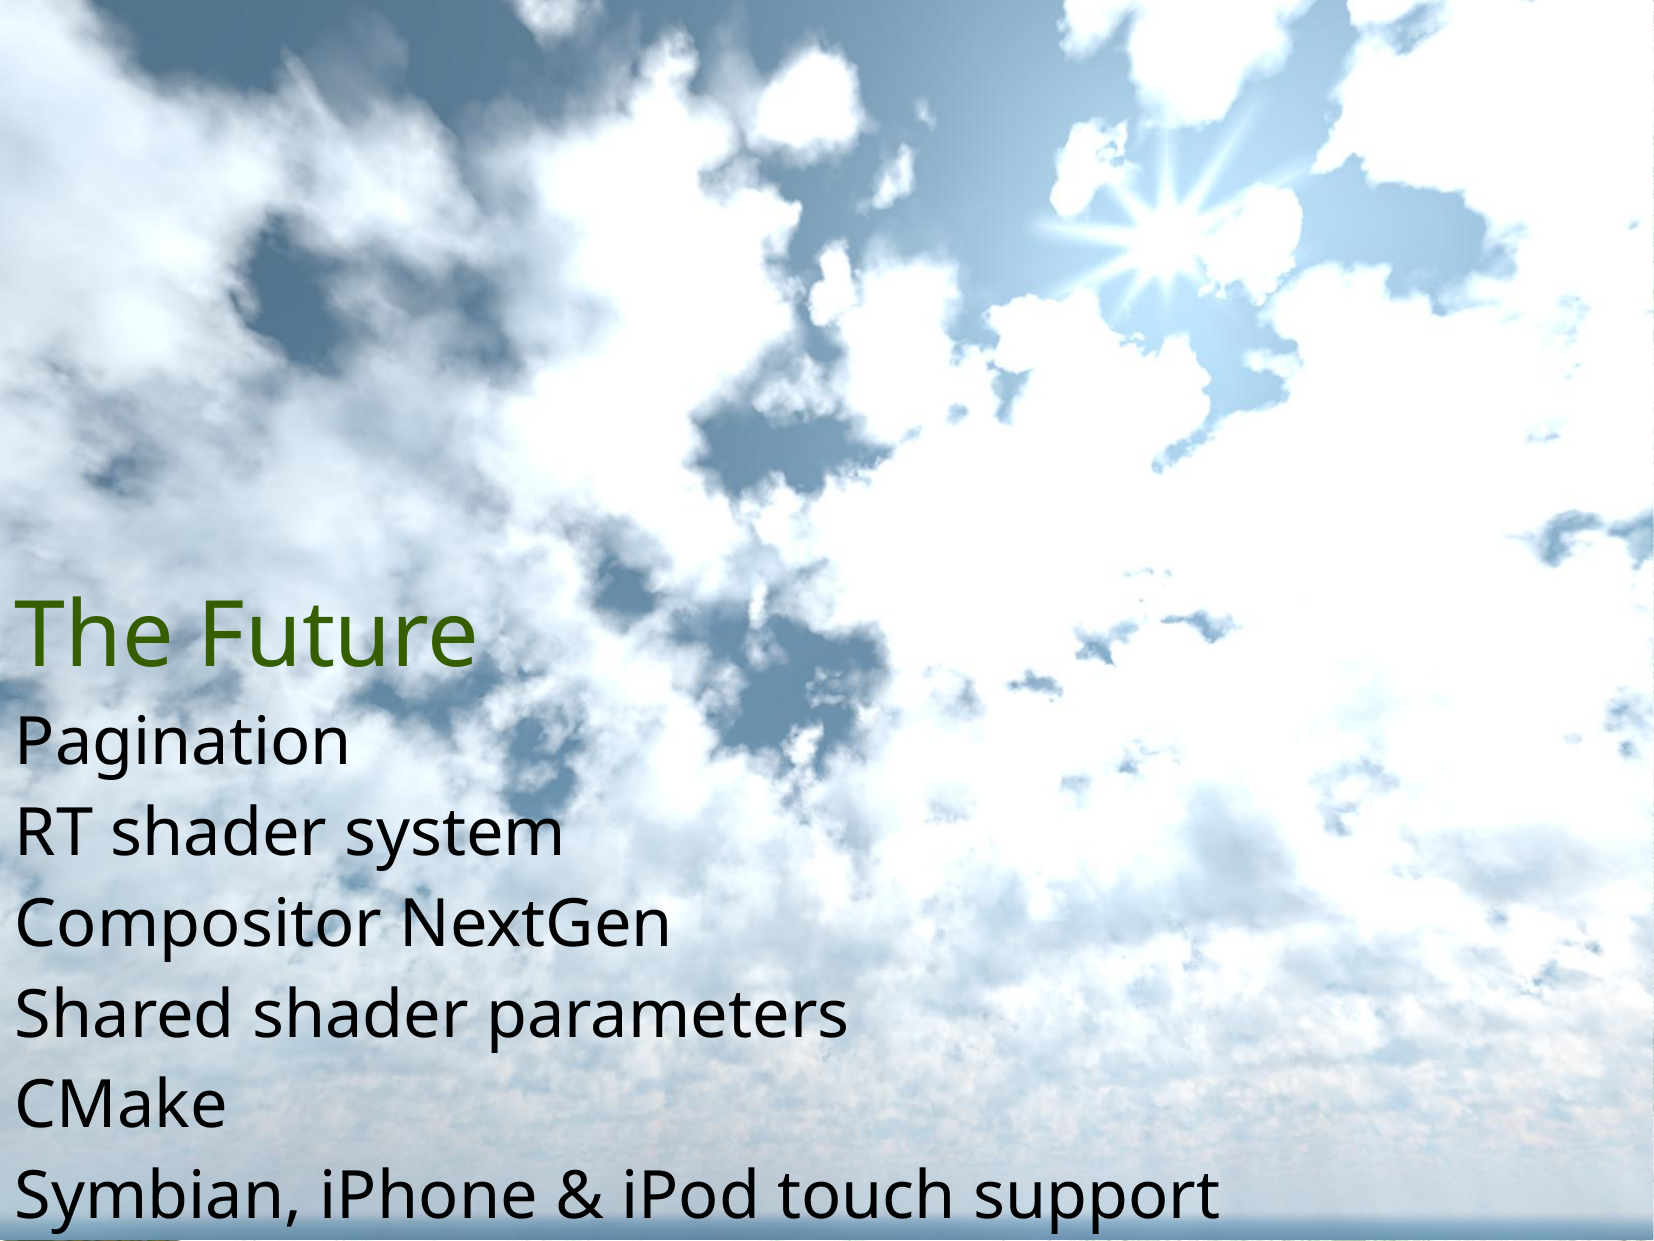

The Future
Pagination
RT shader system
Compositor NextGen
Shared shader parameters
CMake
Symbian, iPhone & iPod touch support
....